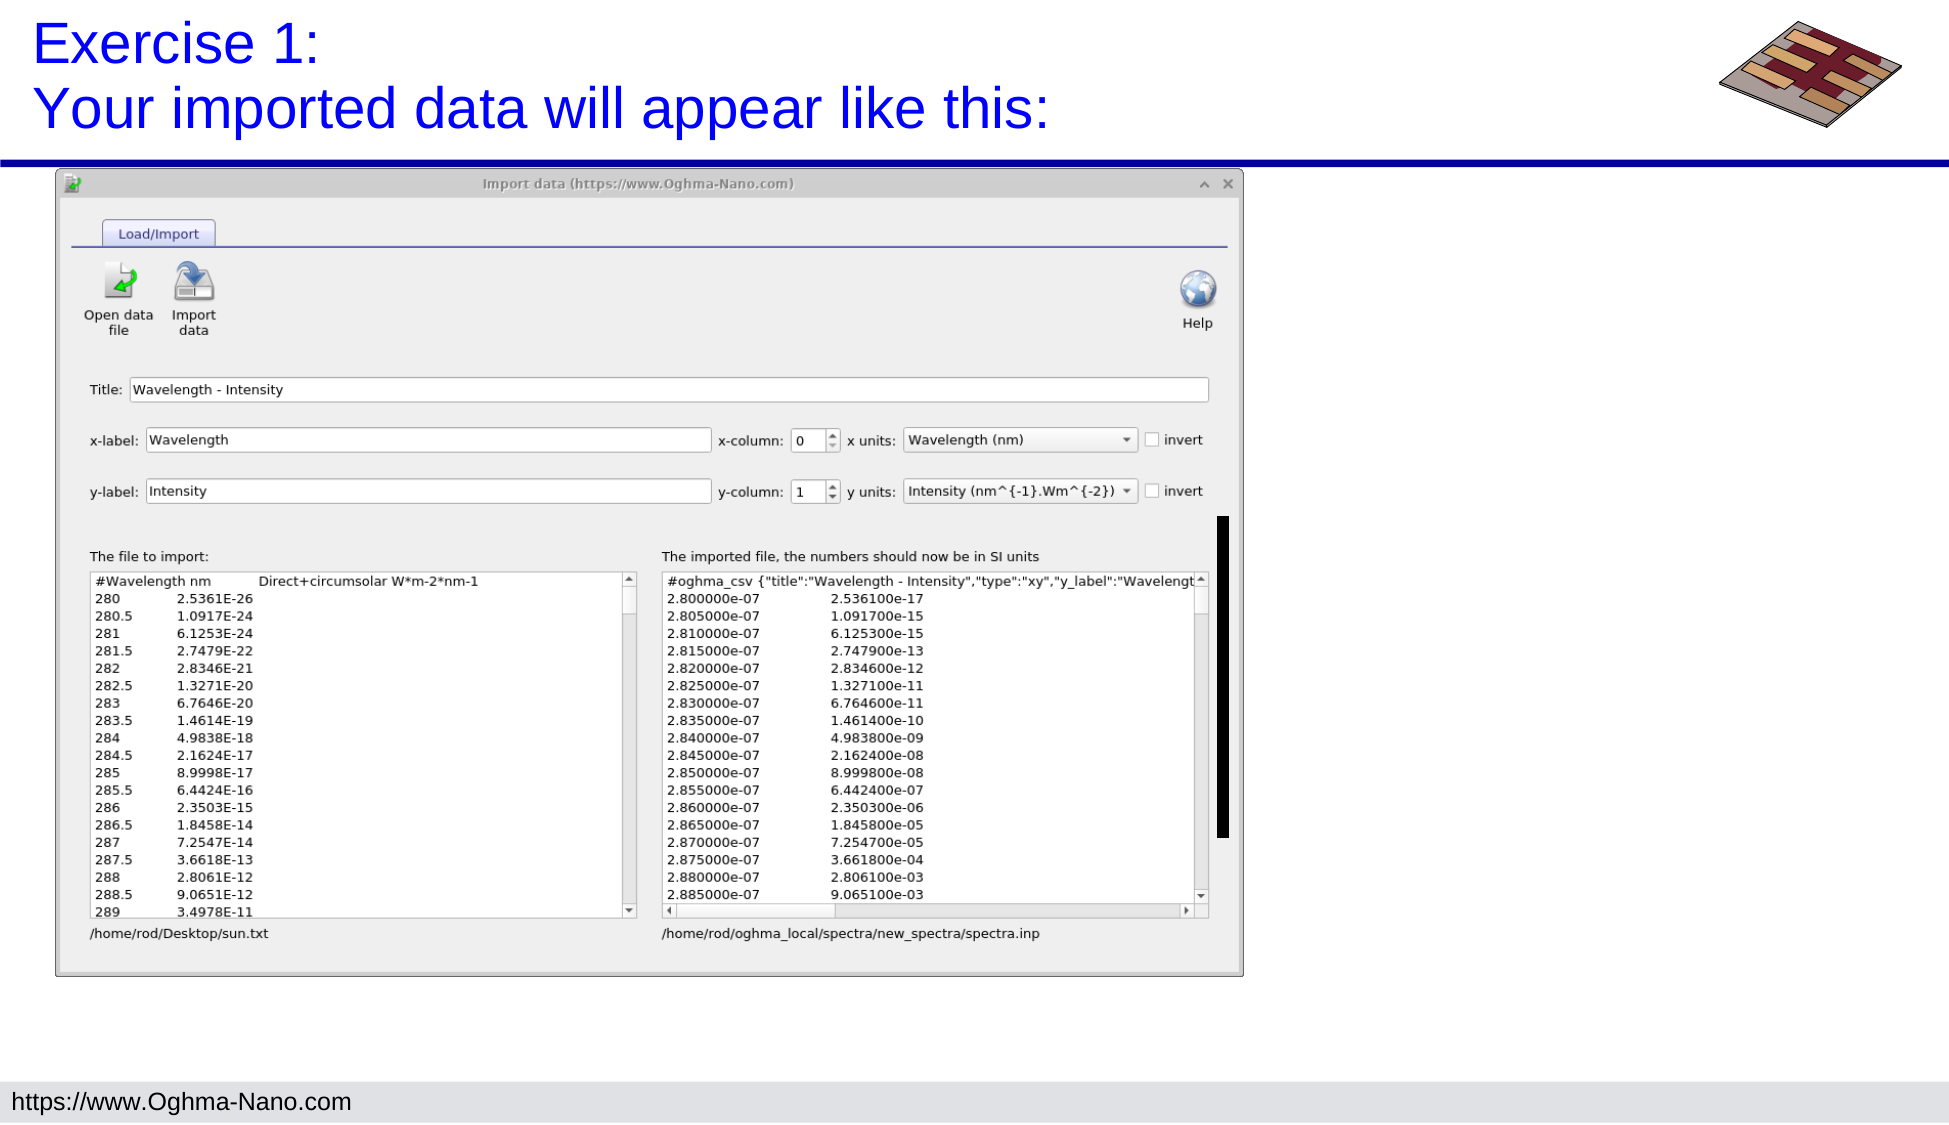

# Exercise 1: Your imported data will appear like this: